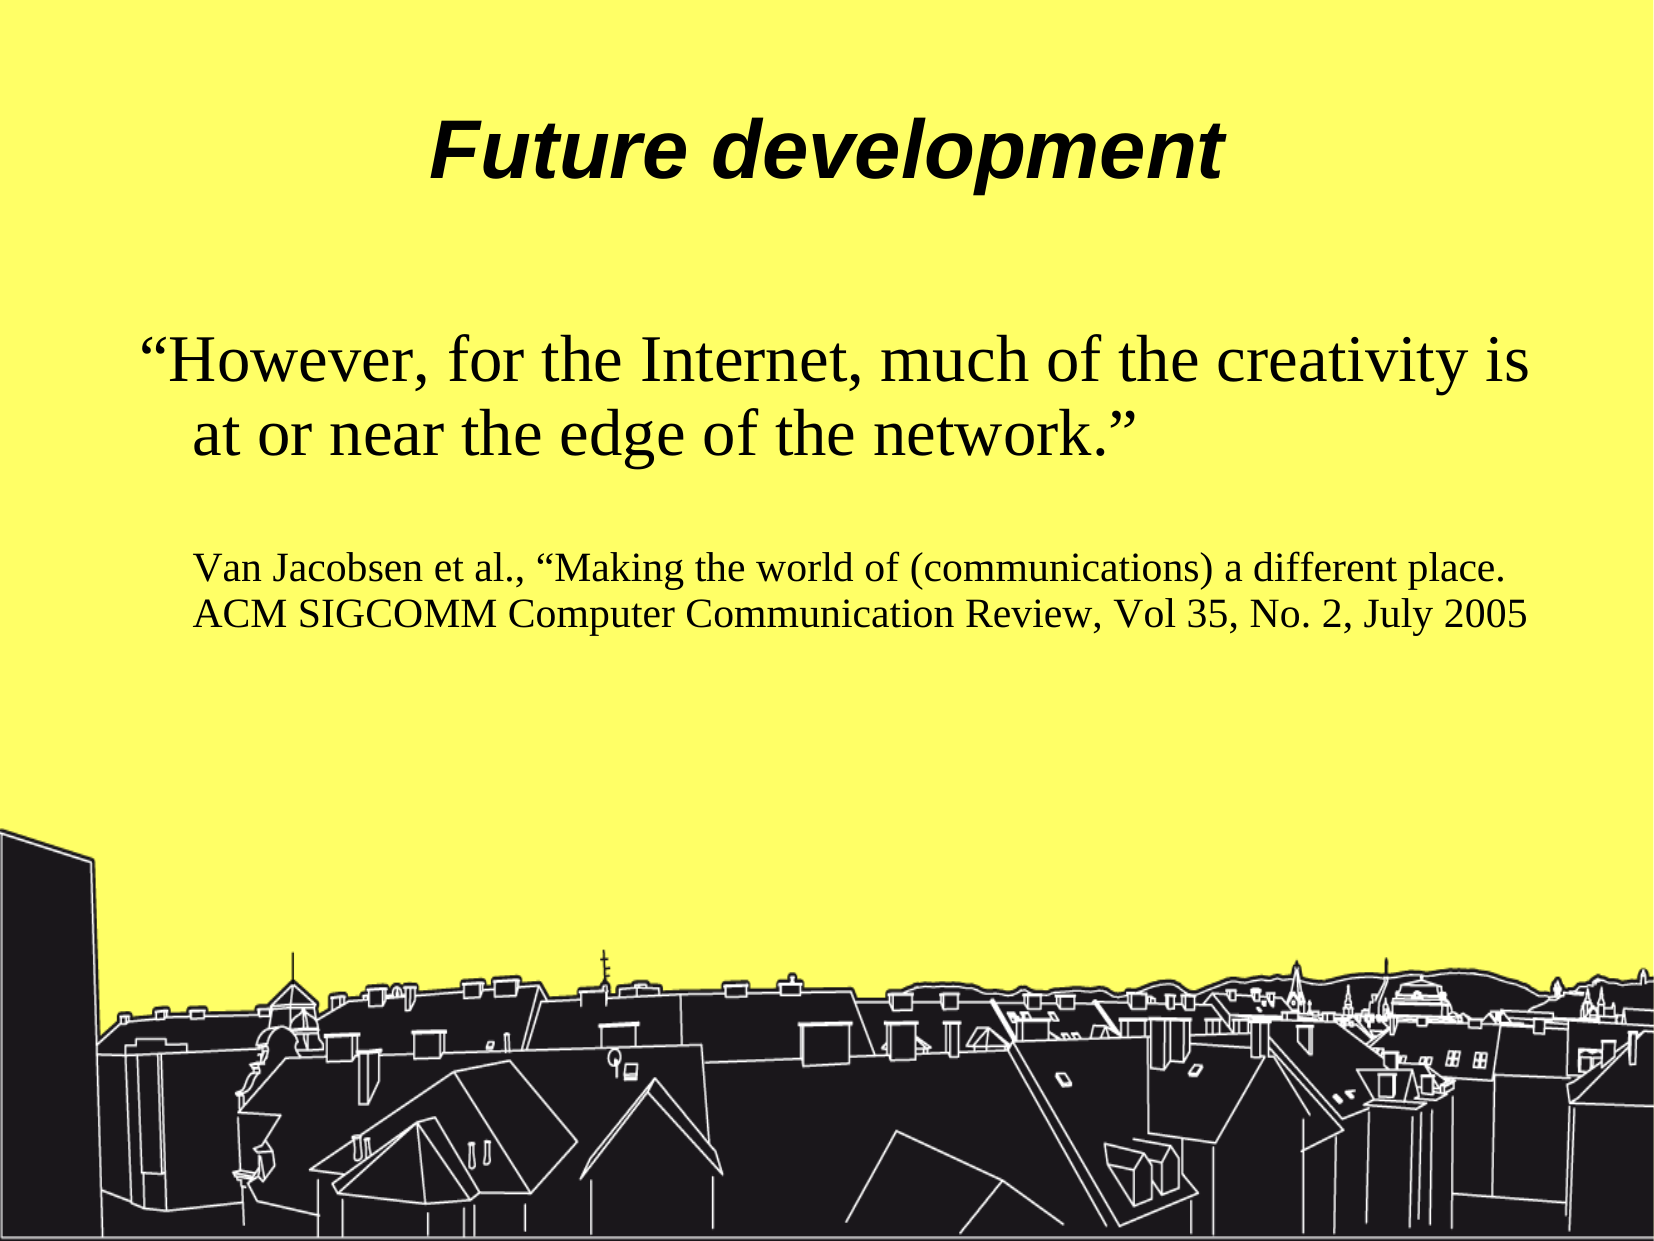

# Future development
“However, for the Internet, much of the creativity is at or near the edge of the network.”
Van Jacobsen et al., “Making the world of (communications) a different place. ACM SIGCOMM Computer Communication Review, Vol 35, No. 2, July 2005